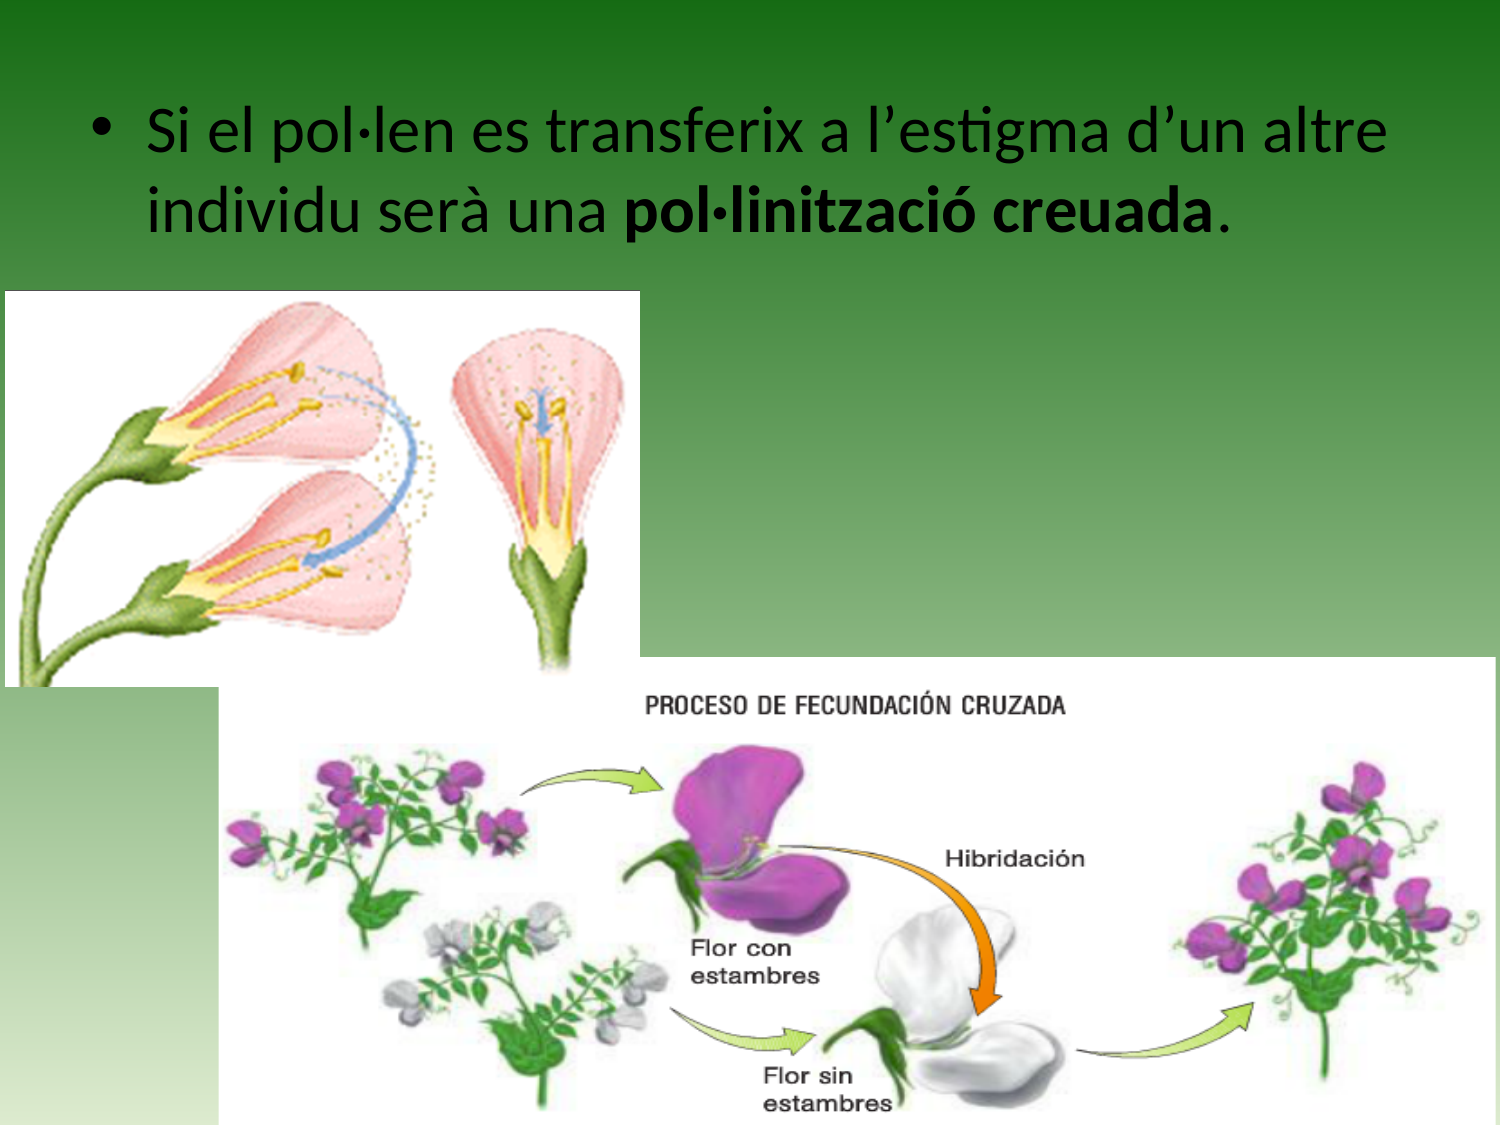

# Si el pol·len es transferix a l’estigma d’un altre individu serà una pol·linització creuada.